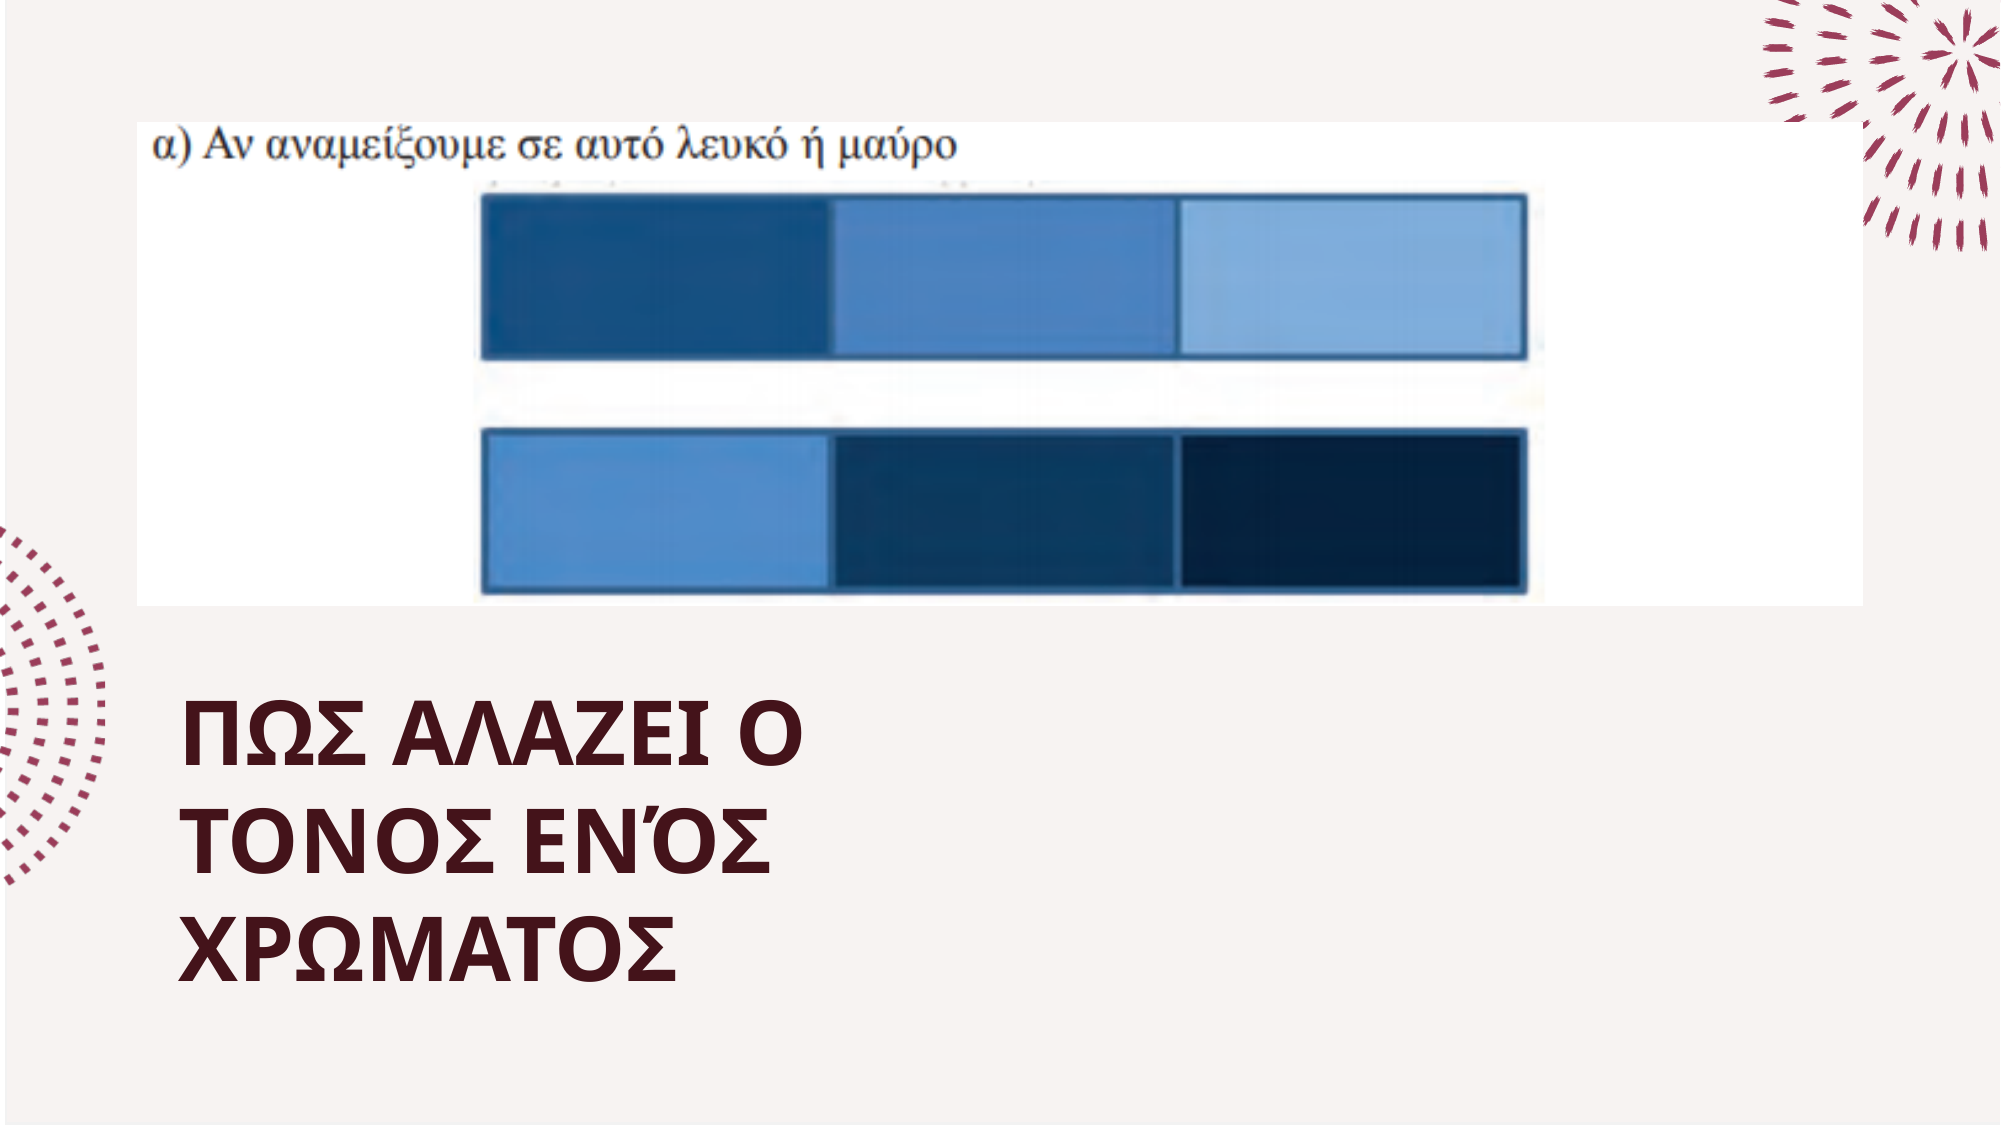

# ΠΩΣ ΑΛΑΖΕΙ Ο ΤΟΝΟΣ ΕΝΌΣ ΧΡΩΜΑΤΟΣ